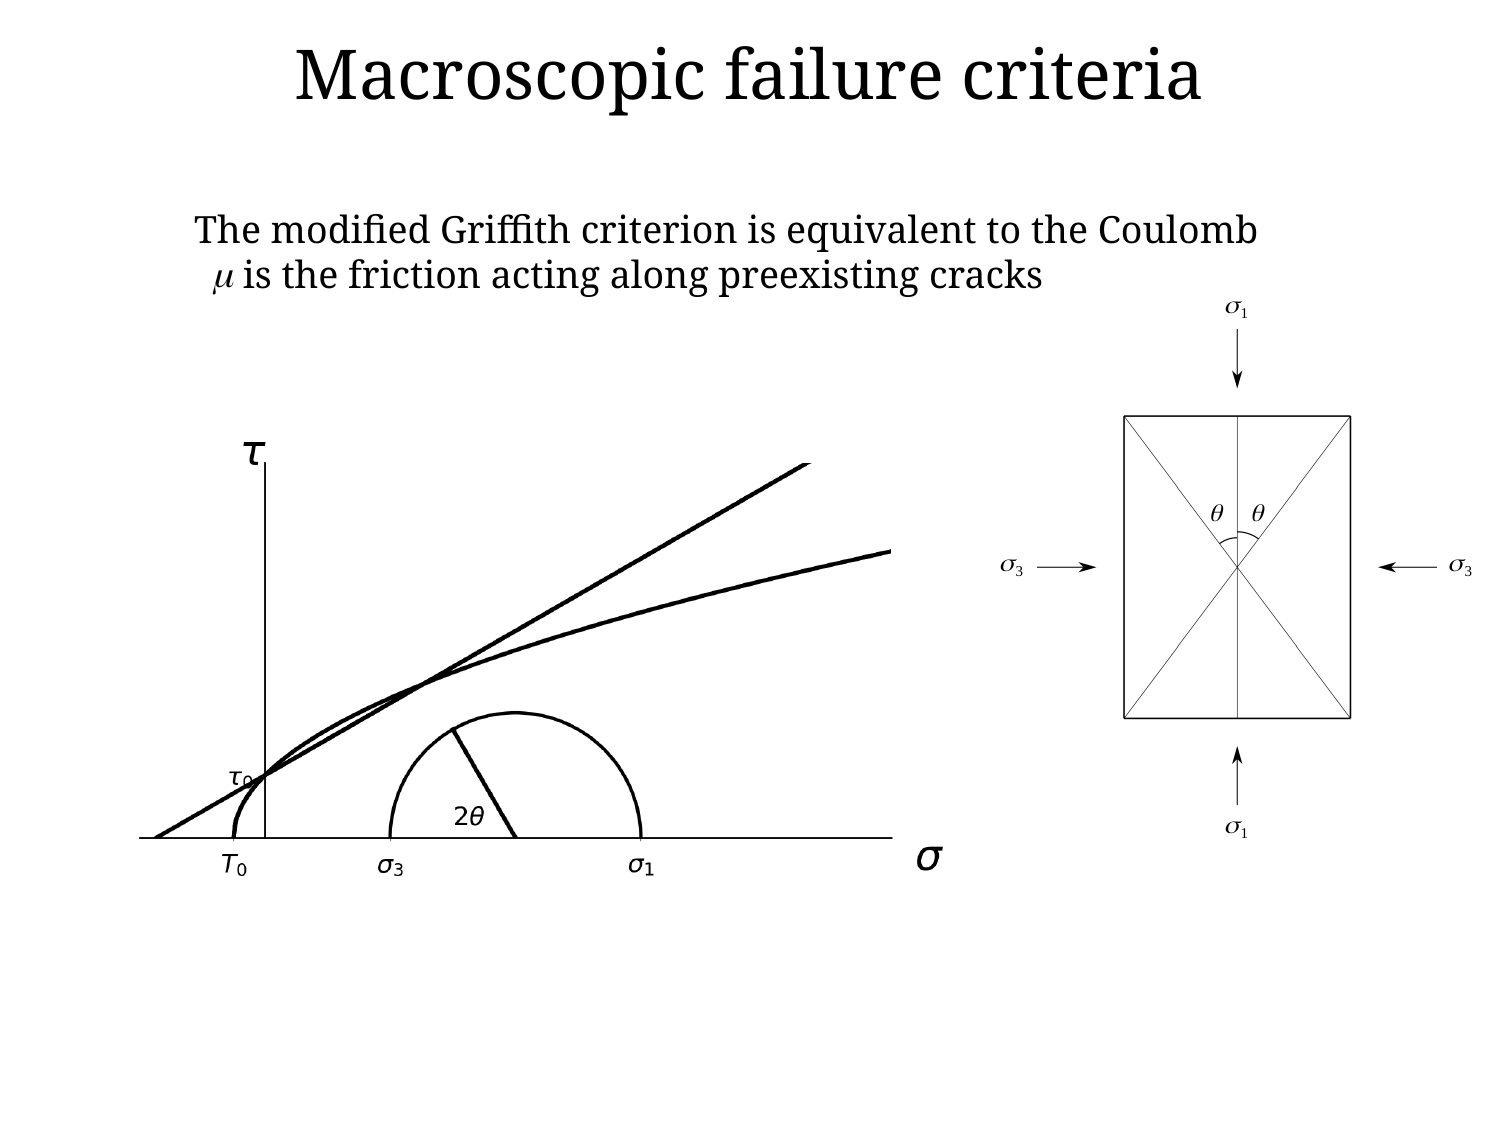

# Macroscopic failure criteria
The modified Griffith criterion is equivalent to the Coulomb
 is the friction acting along preexisting cracks